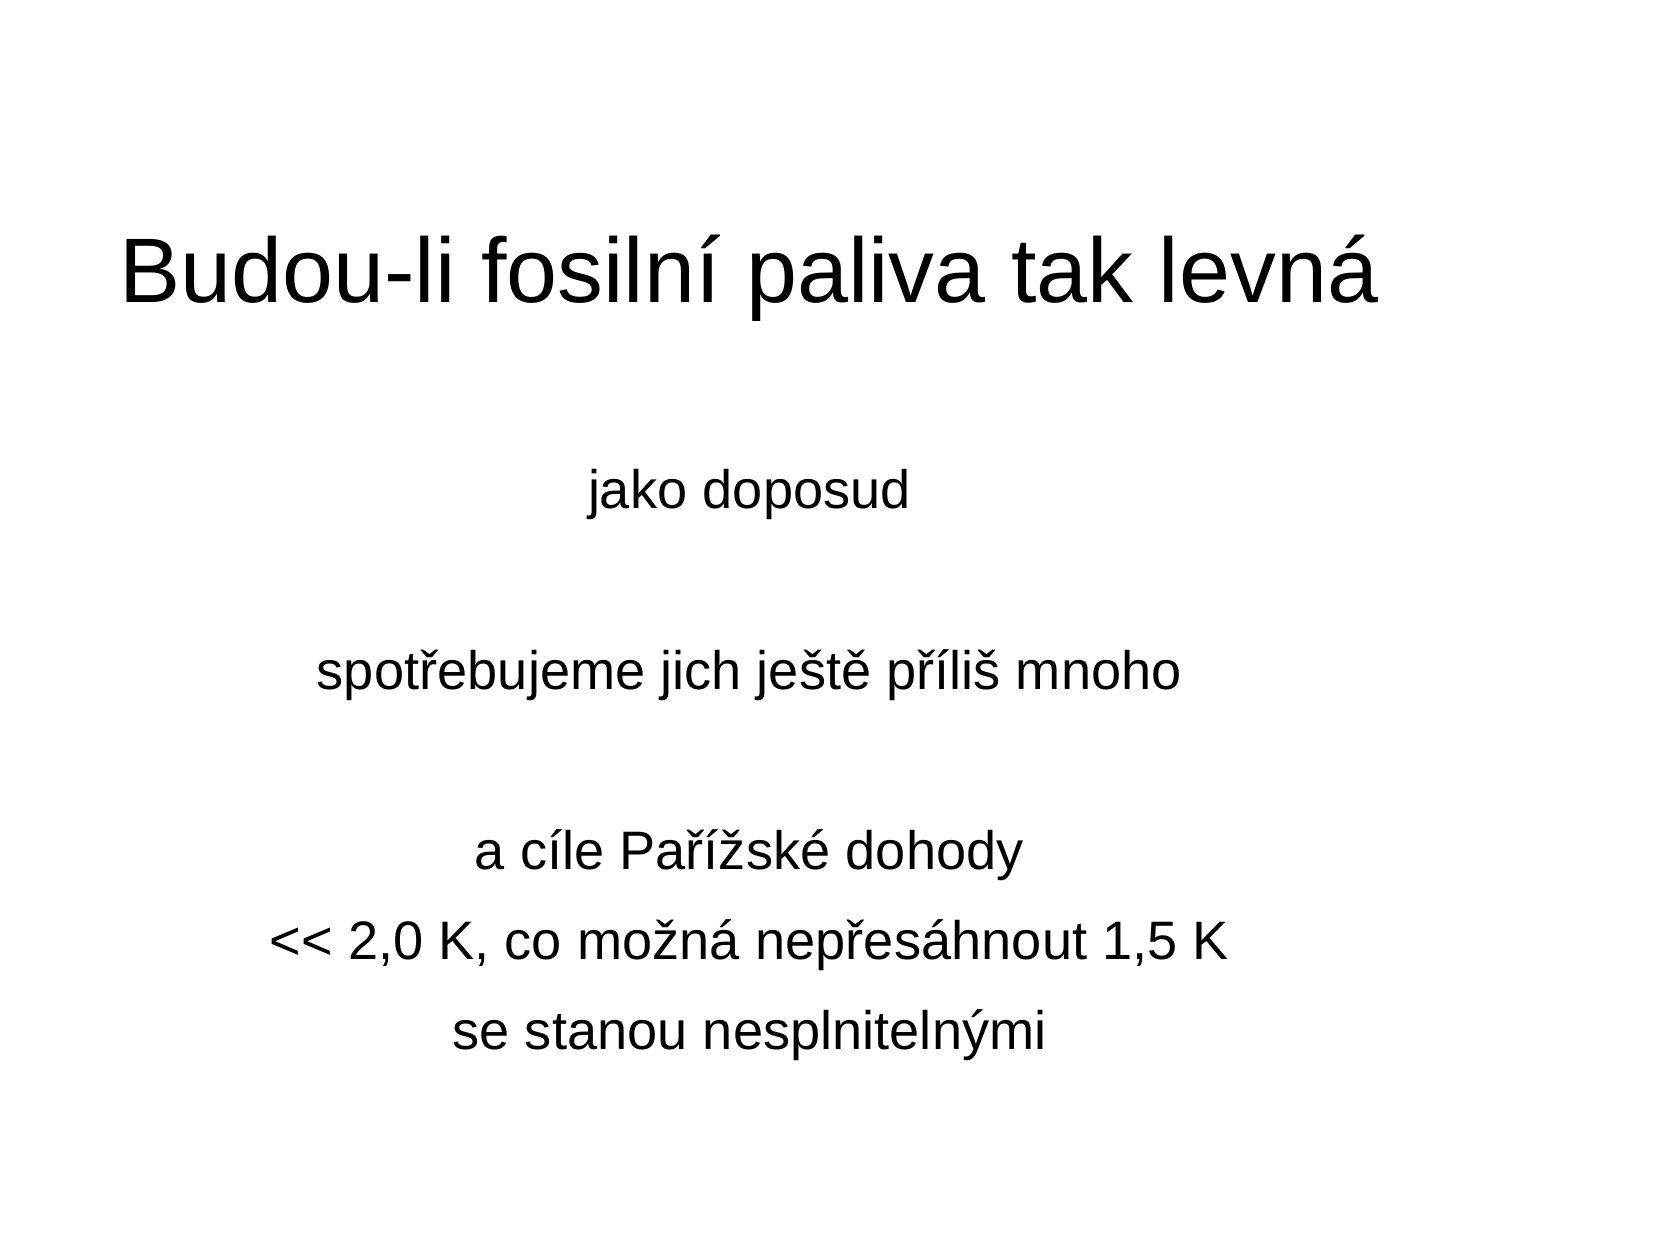

# Budou-li fosilní paliva tak levná
jako doposud
spotřebujeme jich ještě příliš mnoho
a cíle Pařížské dohody
<< 2,0 K, co možná nepřesáhnout 1,5 K
se stanou nesplnitelnými